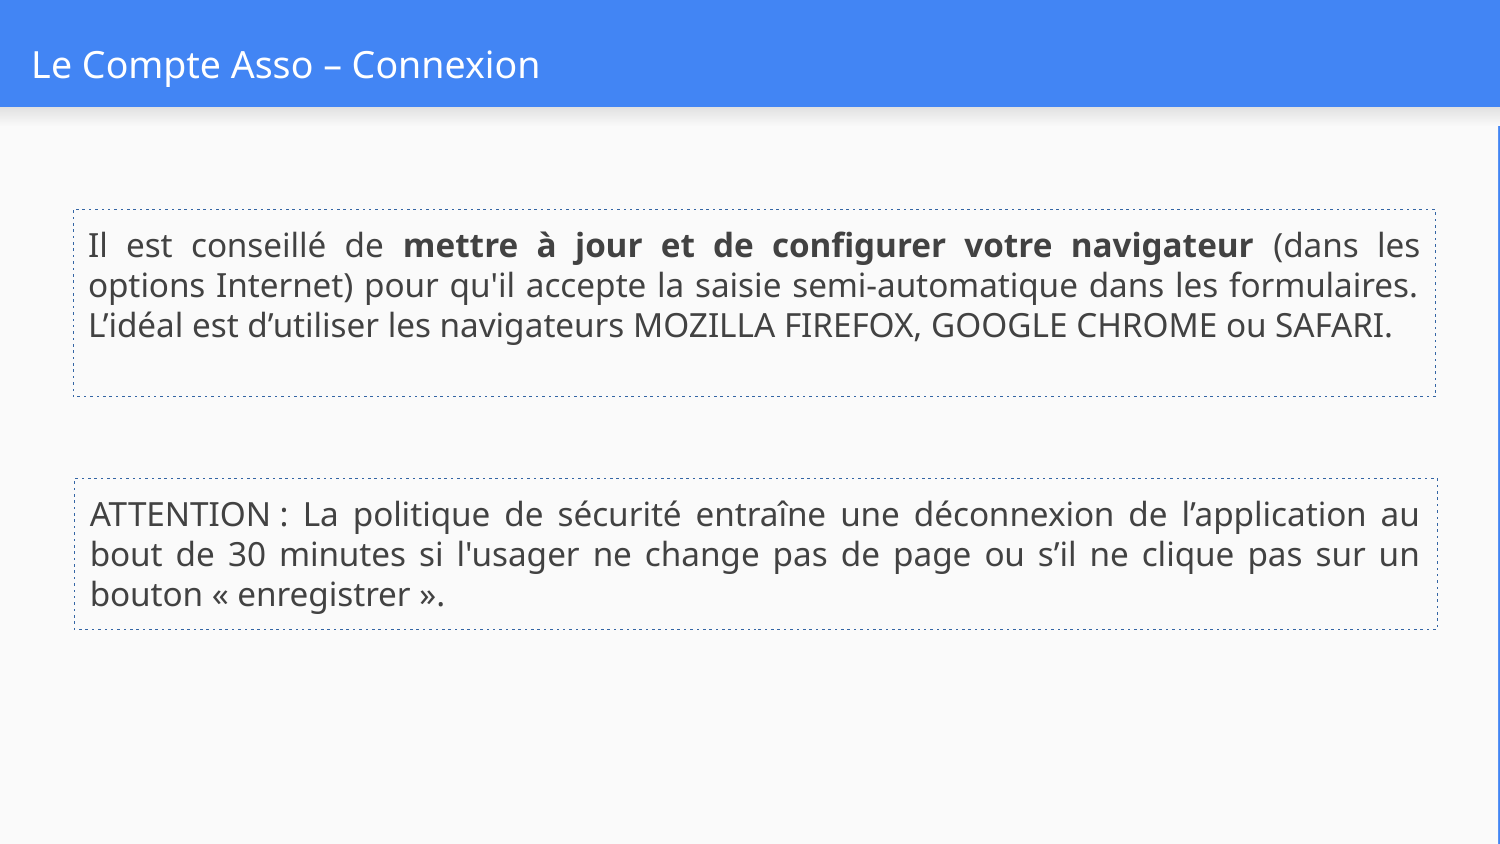

# Le Compte Asso – Connexion
Il est conseillé de mettre à jour et de configurer votre navigateur (dans les options Internet) pour qu'il accepte la saisie semi-automatique dans les formulaires. L’idéal est d’utiliser les navigateurs MOZILLA FIREFOX, GOOGLE CHROME ou SAFARI.
ATTENTION : La politique de sécurité entraîne une déconnexion de l’application au bout de 30 minutes si l'usager ne change pas de page ou s’il ne clique pas sur un bouton « enregistrer ».